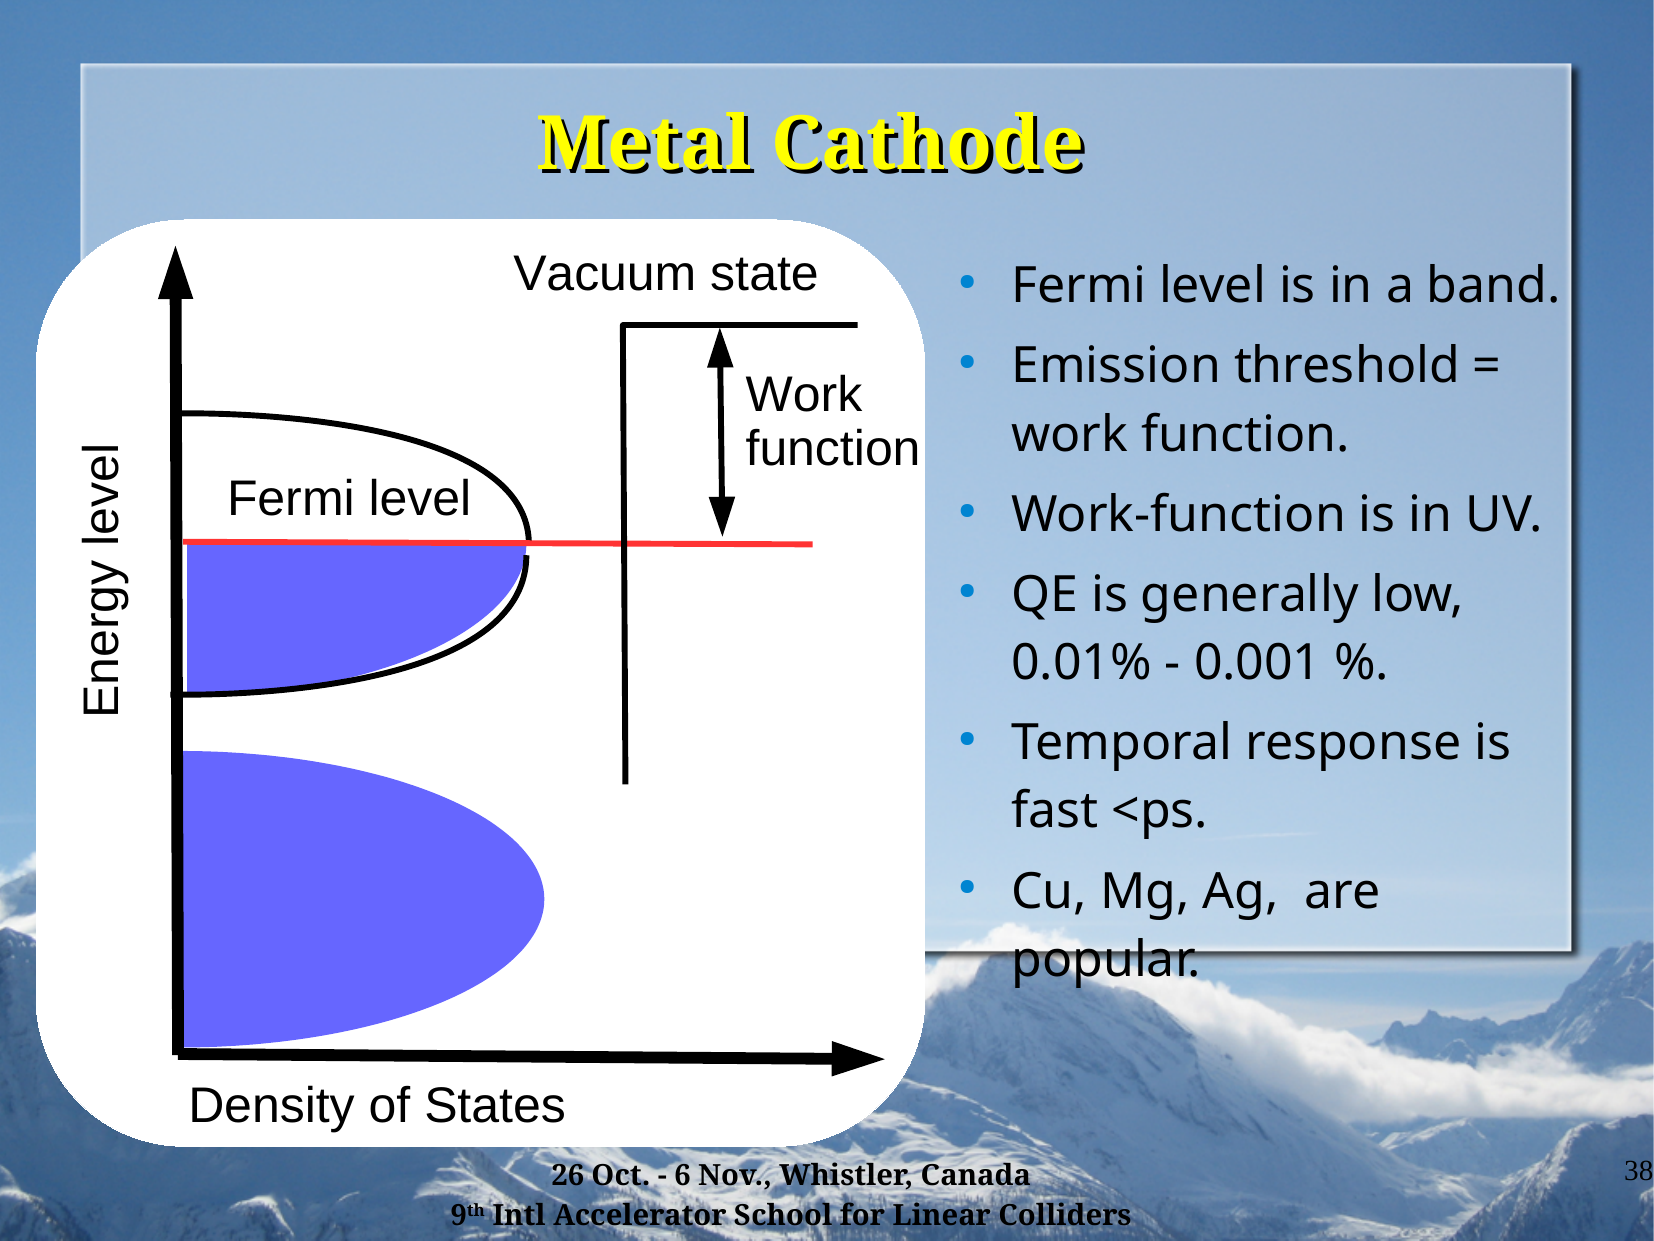

# Metal Cathode
Vacuum state
Fermi level is in a band.
Emission threshold = work function.
Work-function is in UV.
QE is generally low,
0.01% - 0.001 %.
Temporal response is fast <ps.
Cu, Mg, Ag, are popular.
Work
function
Fermi level
Energy level
Density of States
38